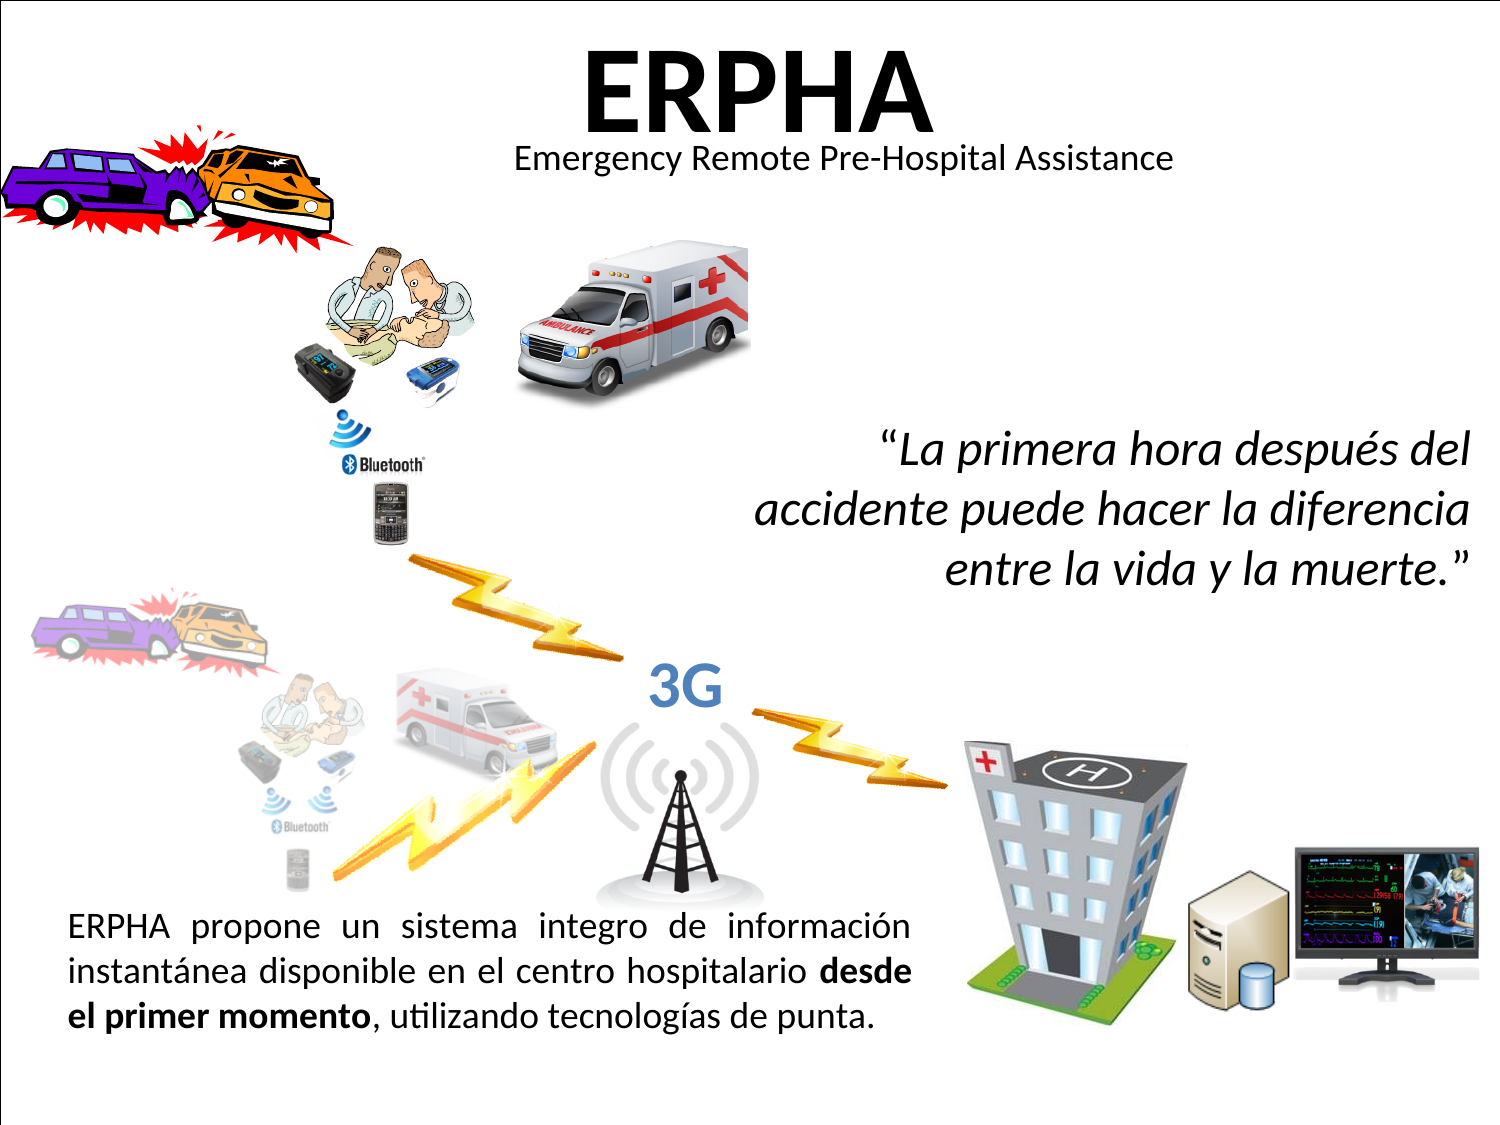

ERPHA
Emergency Remote Pre-Hospital Assistance
“La primera hora después del accidente puede hacer la diferencia entre la vida y la muerte.”
3G
ERPHA propone un sistema integro de información instantánea disponible en el centro hospitalario desde el primer momento, utilizando tecnologías de punta.